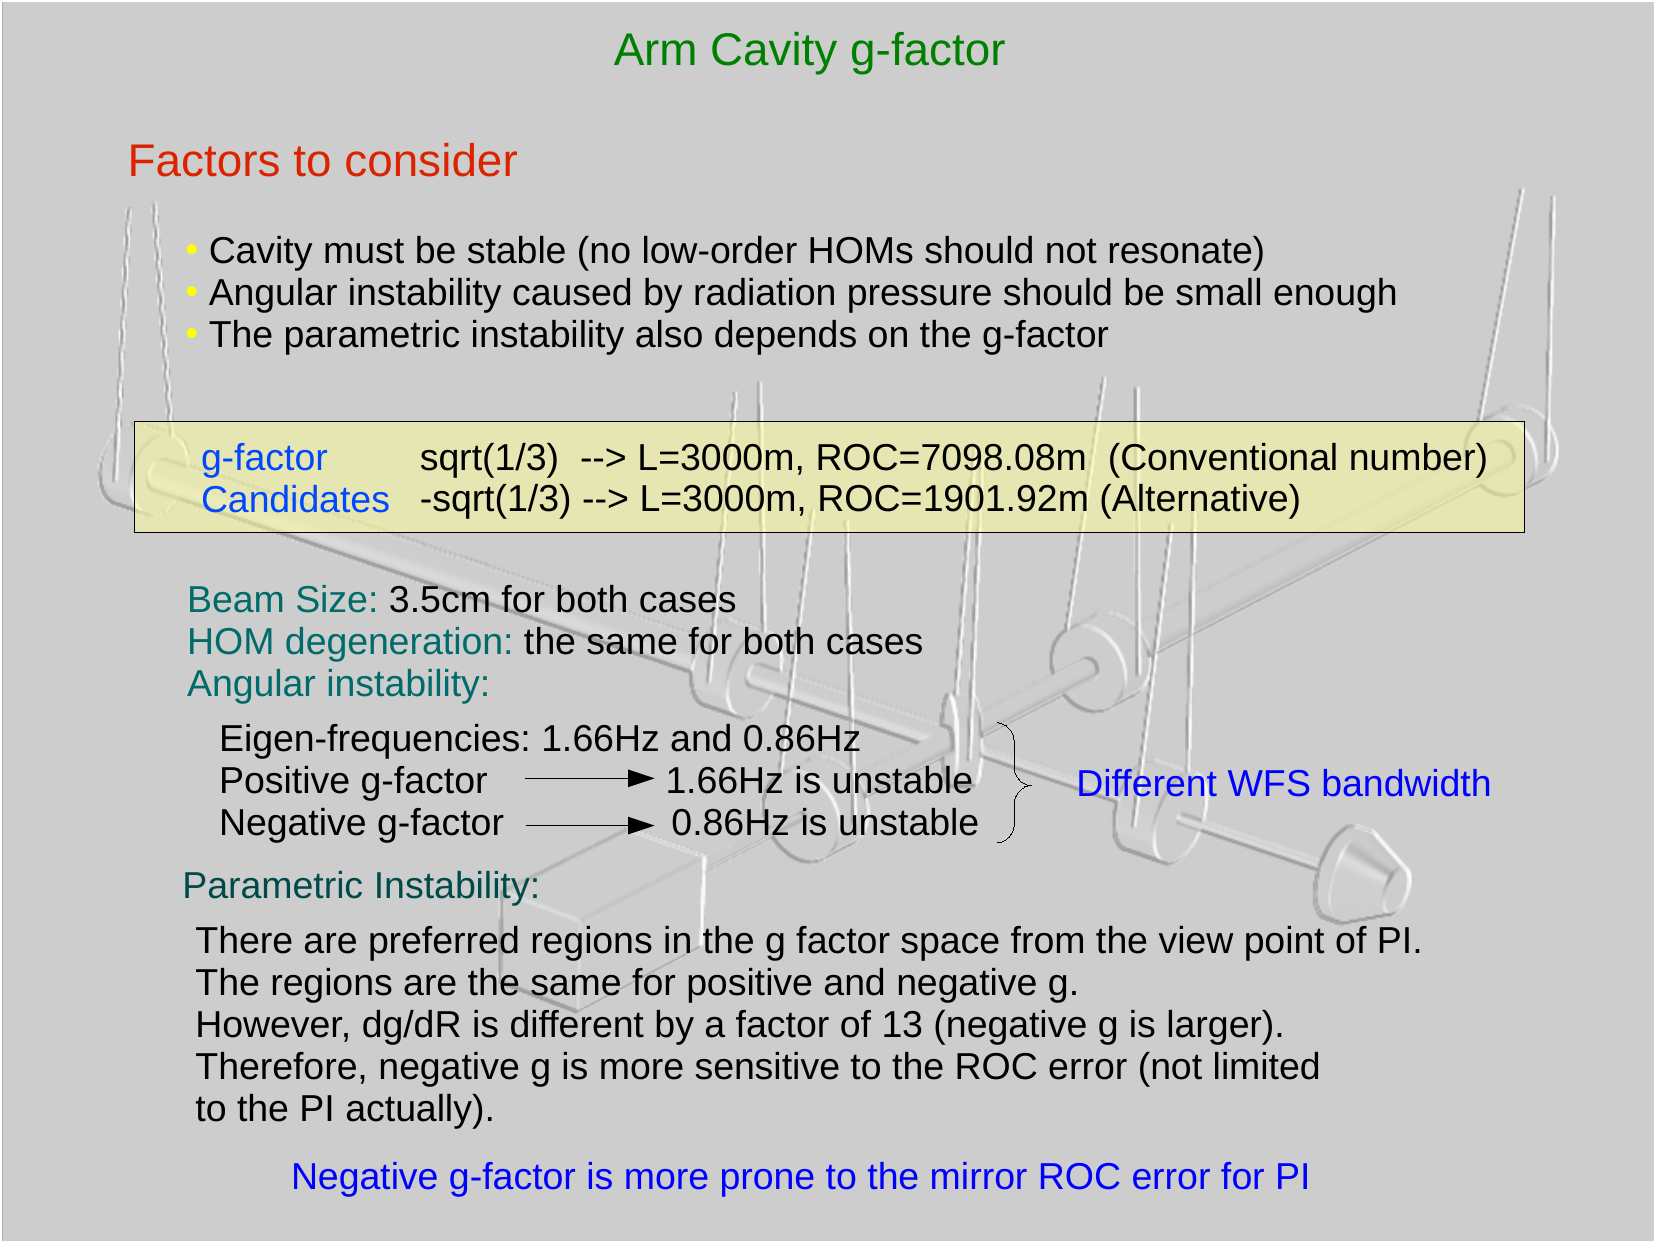

Arm Cavity g-factor
Factors to consider
 Cavity must be stable (no low-order HOMs should not resonate)
 Angular instability caused by radiation pressure should be small enough
 The parametric instability also depends on the g-factor
sqrt(1/3) --> L=3000m, ROC=7098.08m (Conventional number)
-sqrt(1/3) --> L=3000m, ROC=1901.92m (Alternative)
g-factor
Candidates
Beam Size: 3.5cm for both cases
HOM degeneration: the same for both cases
Angular instability:
Eigen-frequencies: 1.66Hz and 0.86Hz
Positive g-factor 1.66Hz is unstable
Negative g-factor 0.86Hz is unstable
Different WFS bandwidth
Parametric Instability:
There are preferred regions in the g factor space from the view point of PI.
The regions are the same for positive and negative g.
However, dg/dR is different by a factor of 13 (negative g is larger).
Therefore, negative g is more sensitive to the ROC error (not limited
to the PI actually).
Negative g-factor is more prone to the mirror ROC error for PI